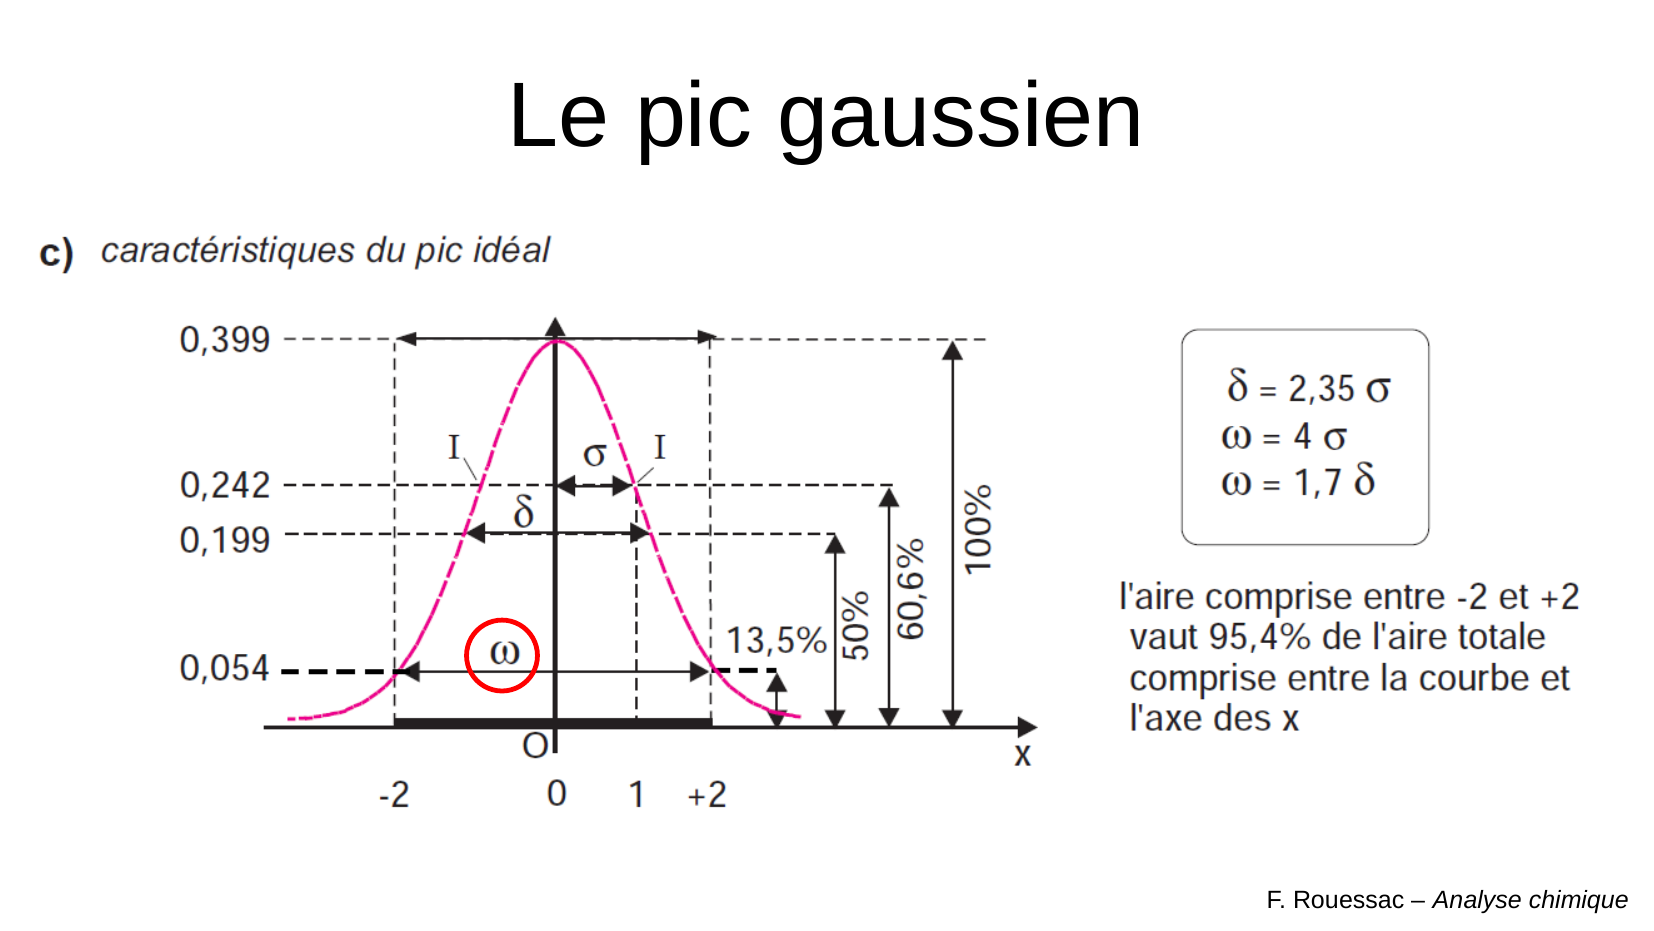

# Le pic gaussien
F. Rouessac – Analyse chimique